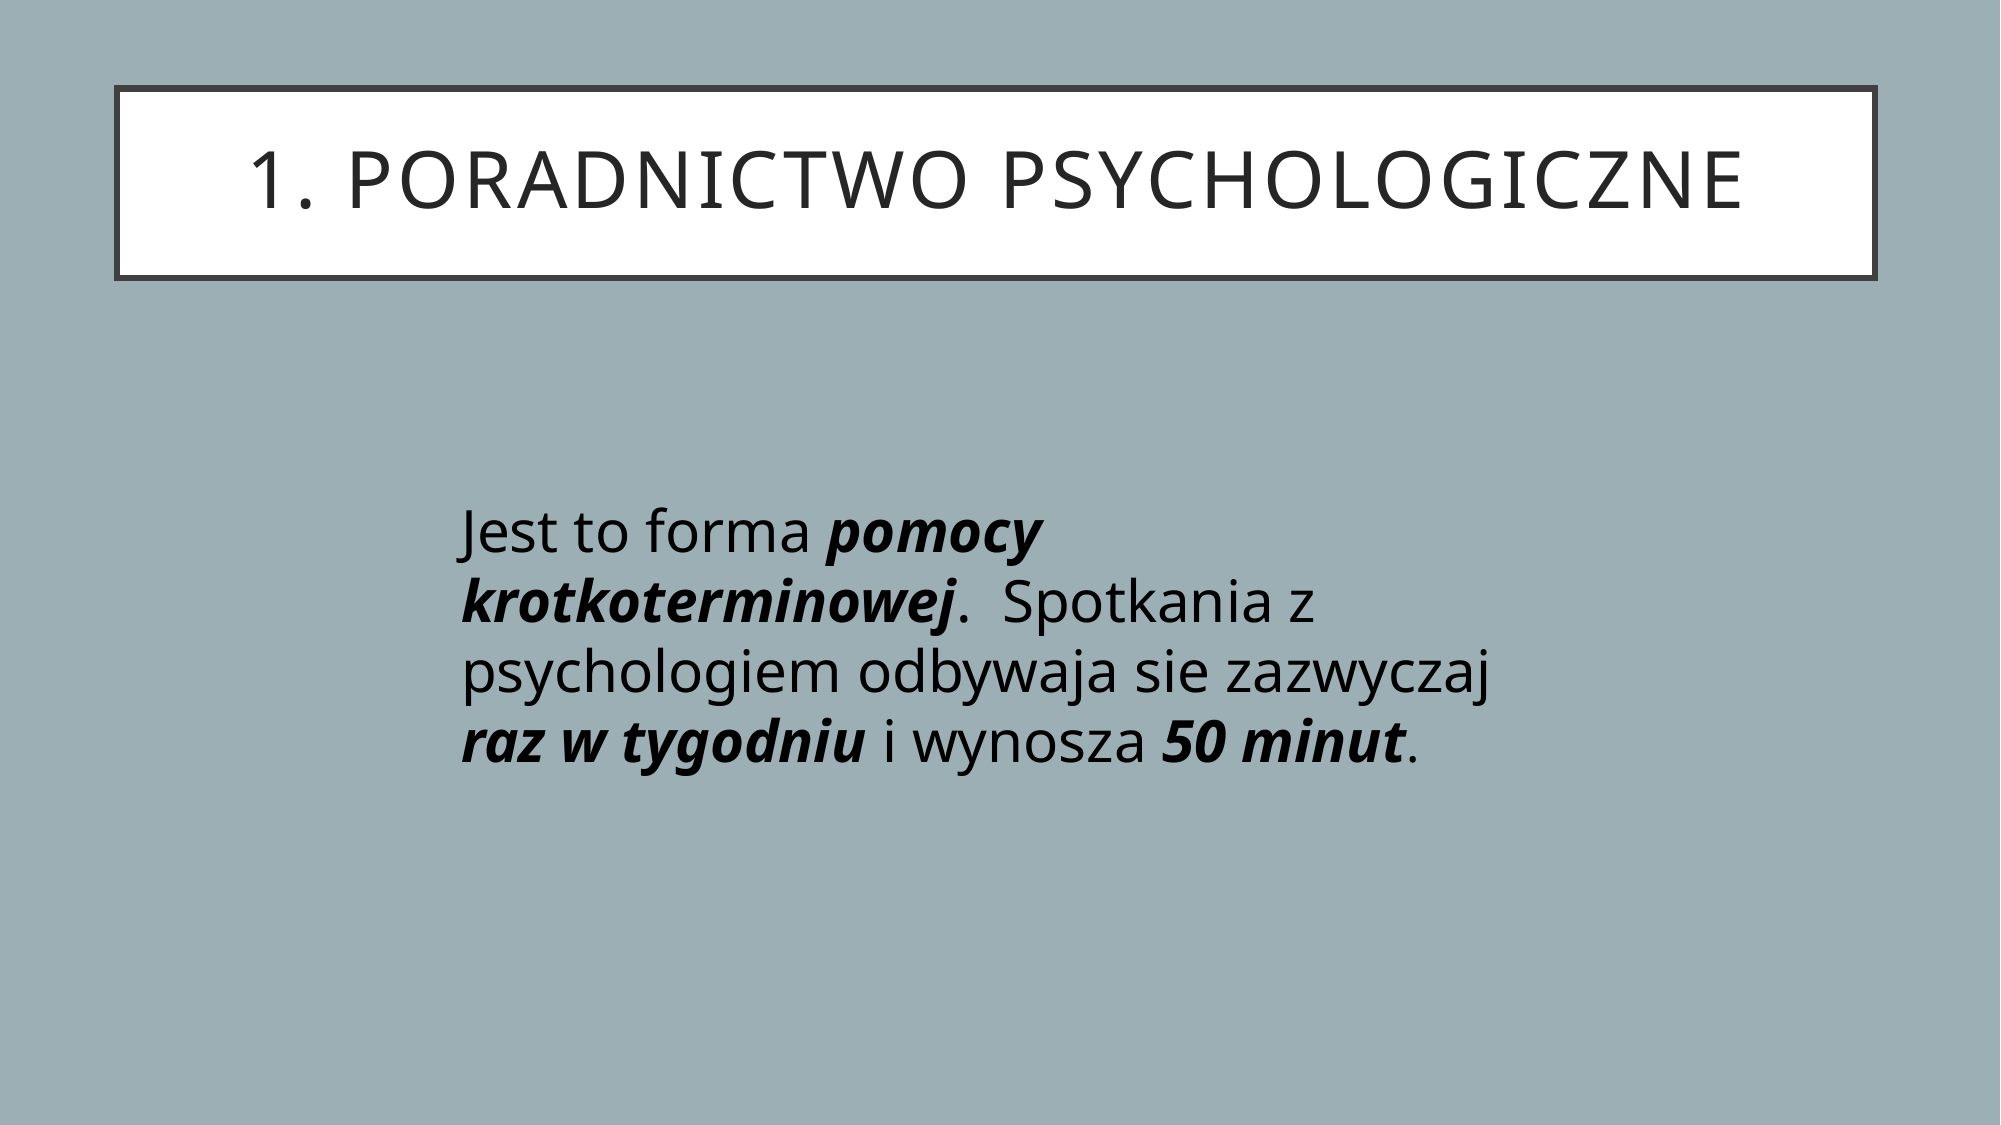

# 1. Poradnictwo psychologiczne
Jest to forma pomocy krotkoterminowej. Spotkania z psychologiem odbywaja sie zazwyczaj raz w tygodniu i wynosza 50 minut.